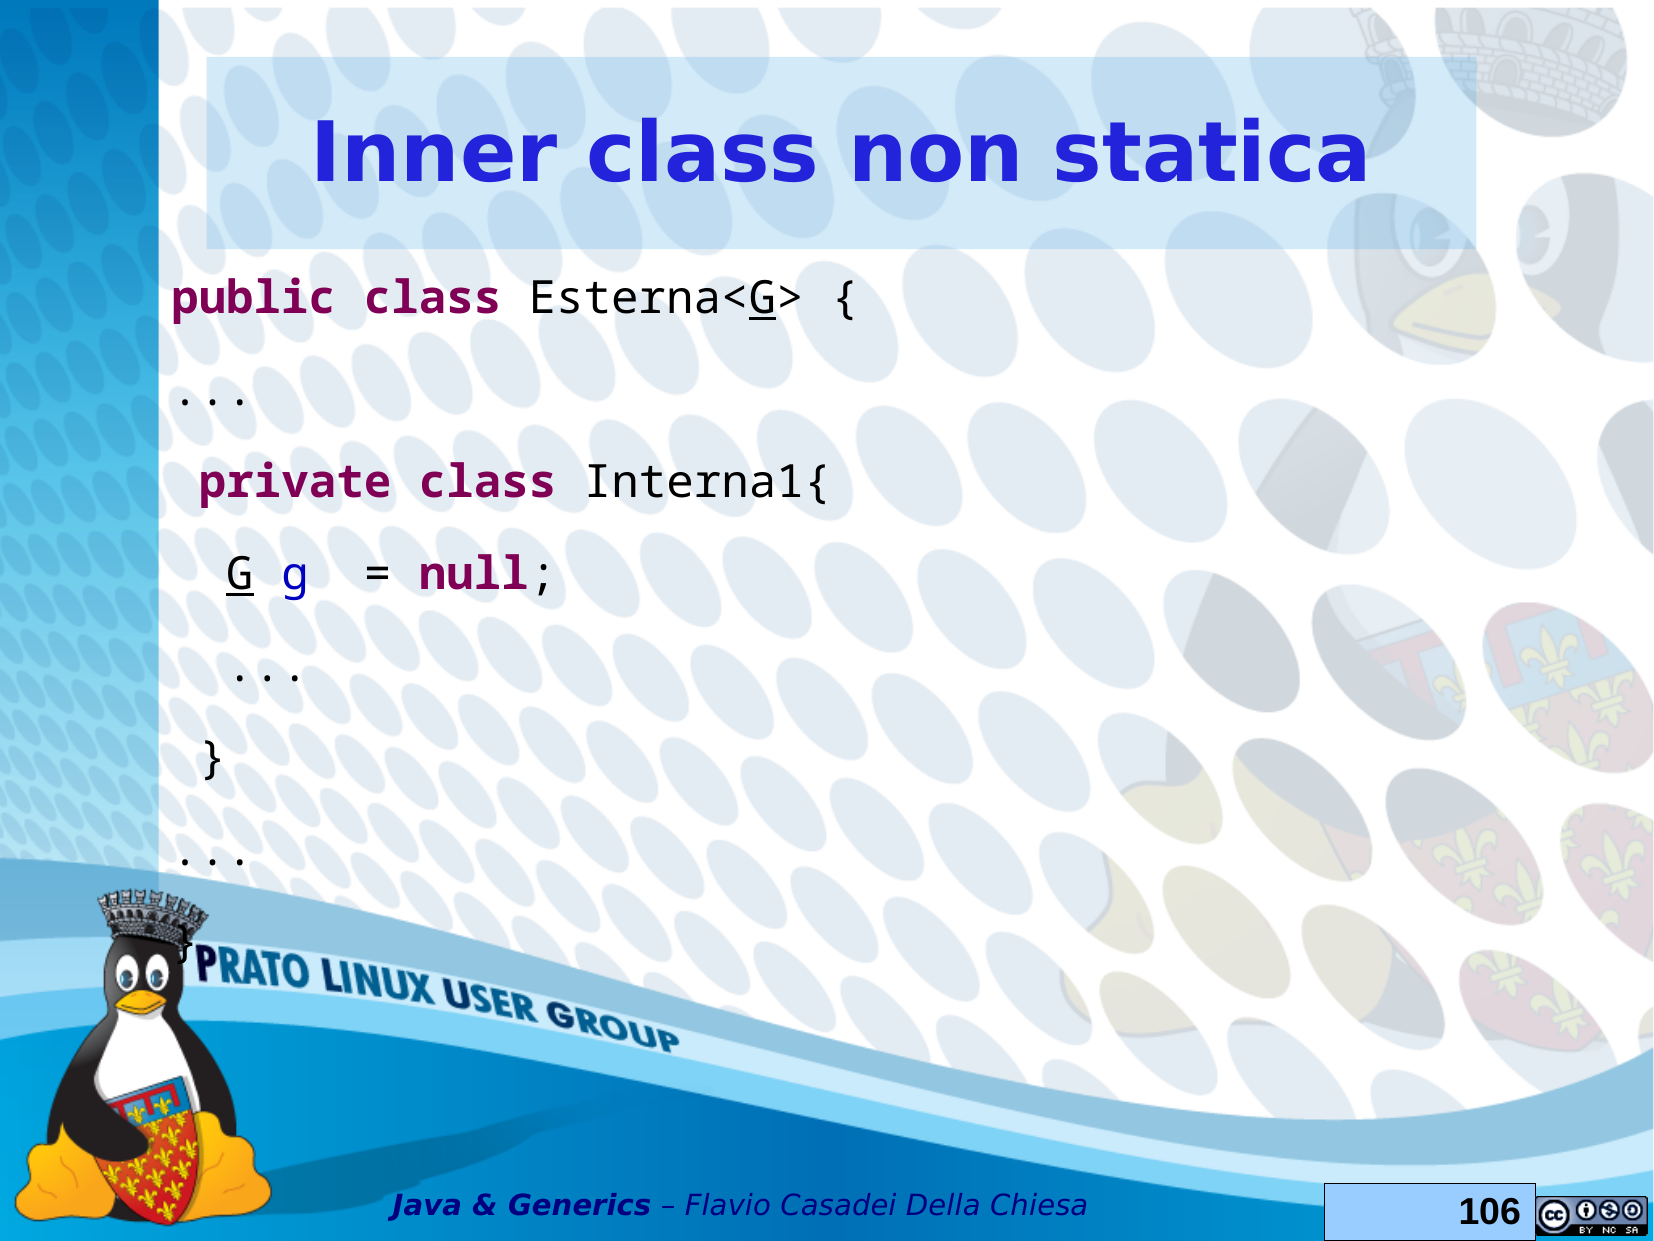

# Inner class non statica
public class Esterna<G> {
...
 private class Interna1{
 G g = null;
 ...
 }
...
}